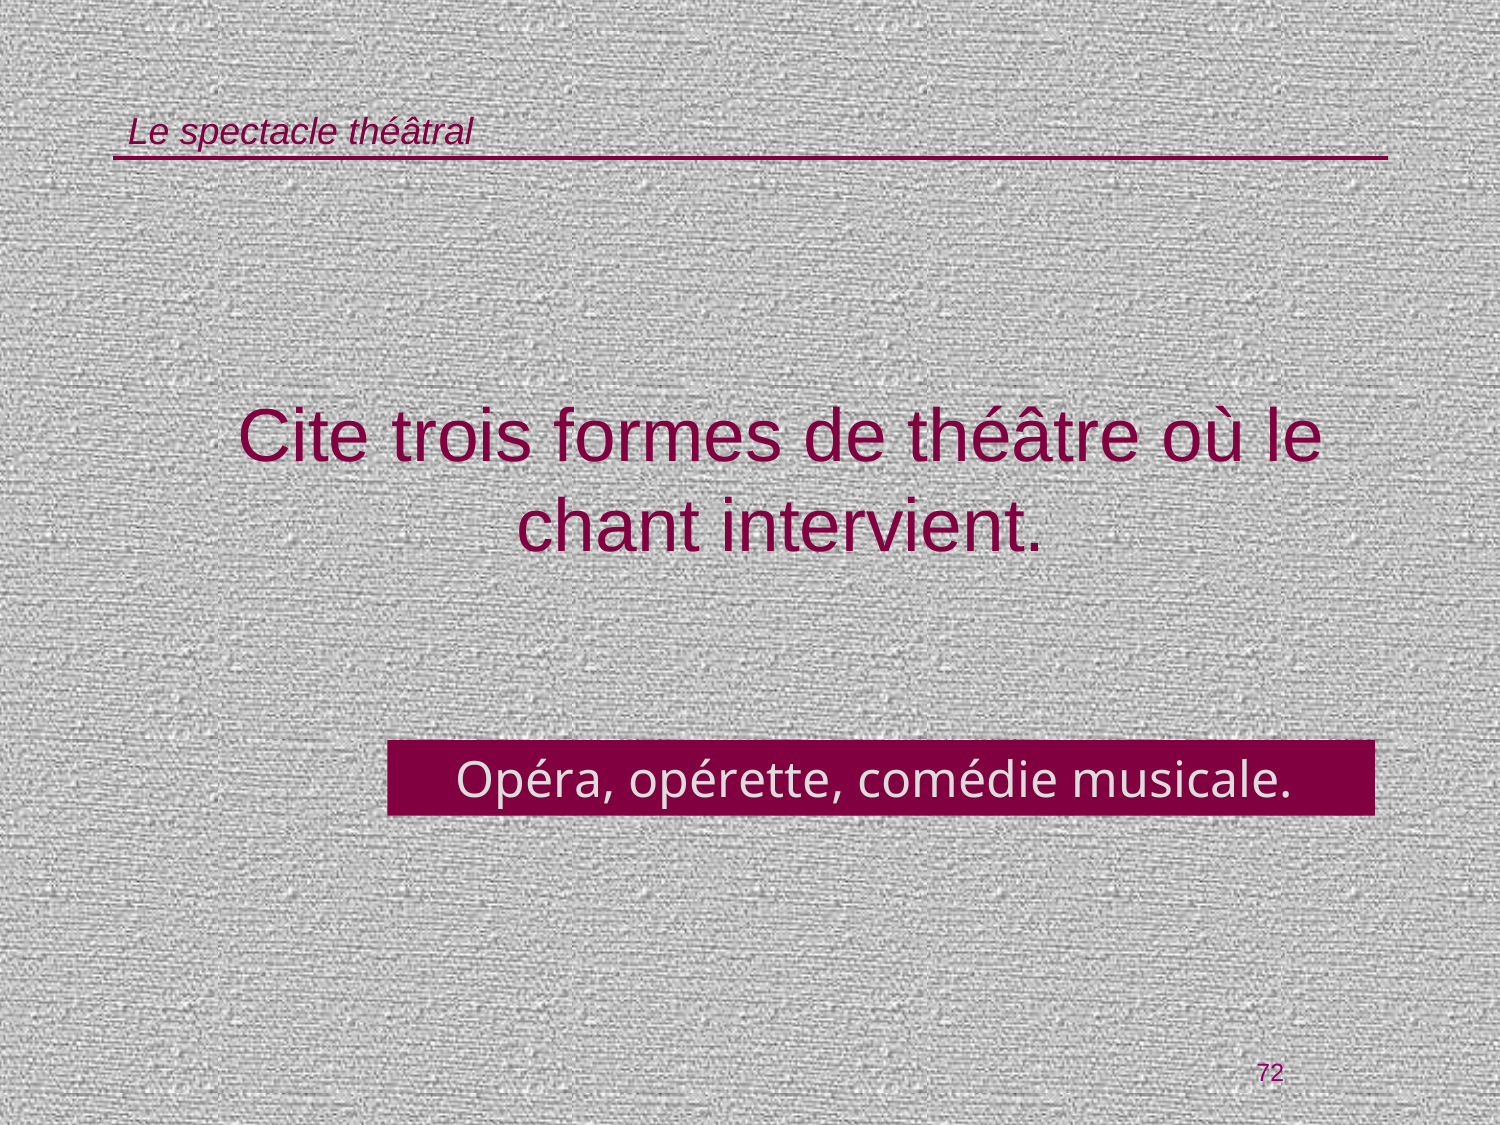

Cite trois formes de théâtre où le chant intervient.
Opéra, opérette, comédie musicale.
72